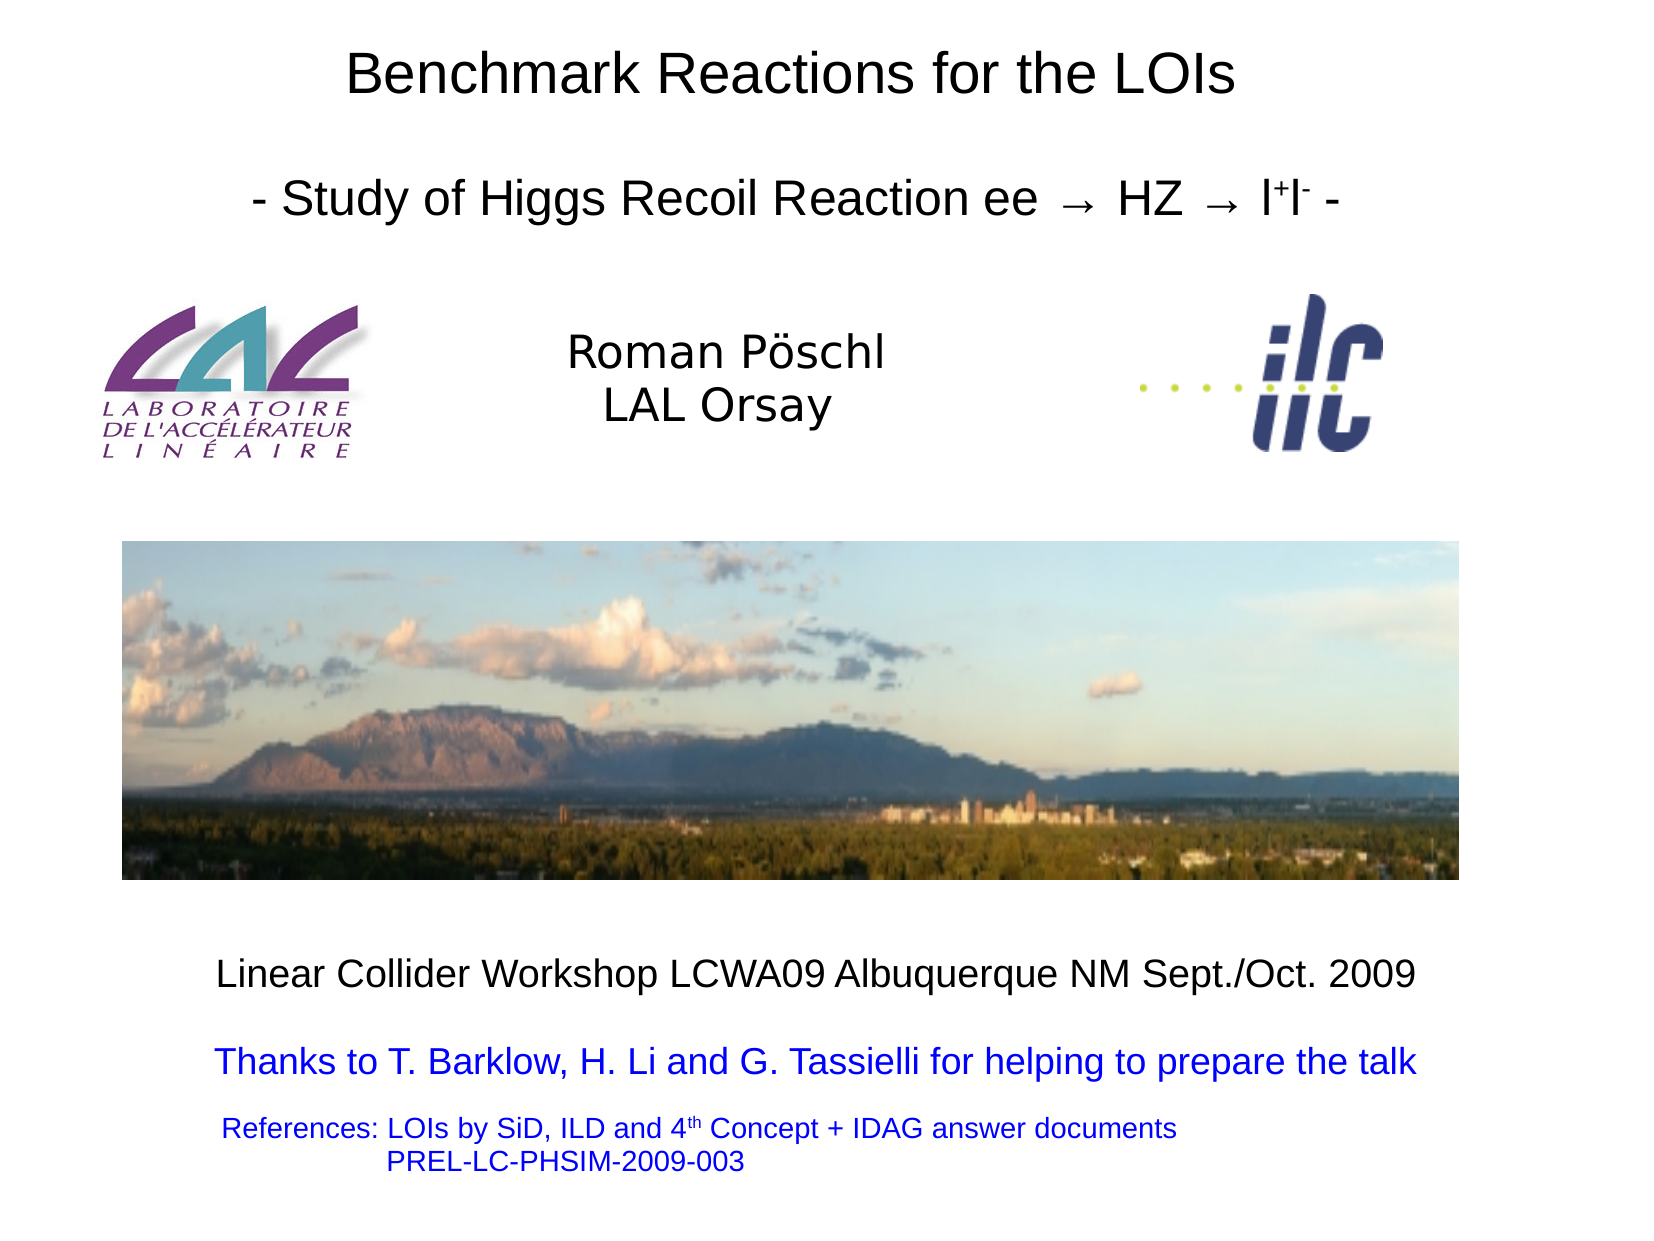

Benchmark Reactions for the LOIs
- Study of Higgs Recoil Reaction ee → HZ → l+l- -
 Roman Pöschl
 LAL Orsay
Linear Collider Workshop LCWA09 Albuquerque NM Sept./Oct. 2009
Thanks to T. Barklow, H. Li and G. Tassielli for helping to prepare the talk
References: LOIs by SiD, ILD and 4th Concept + IDAG answer documents
 PREL-LC-PHSIM-2009-003